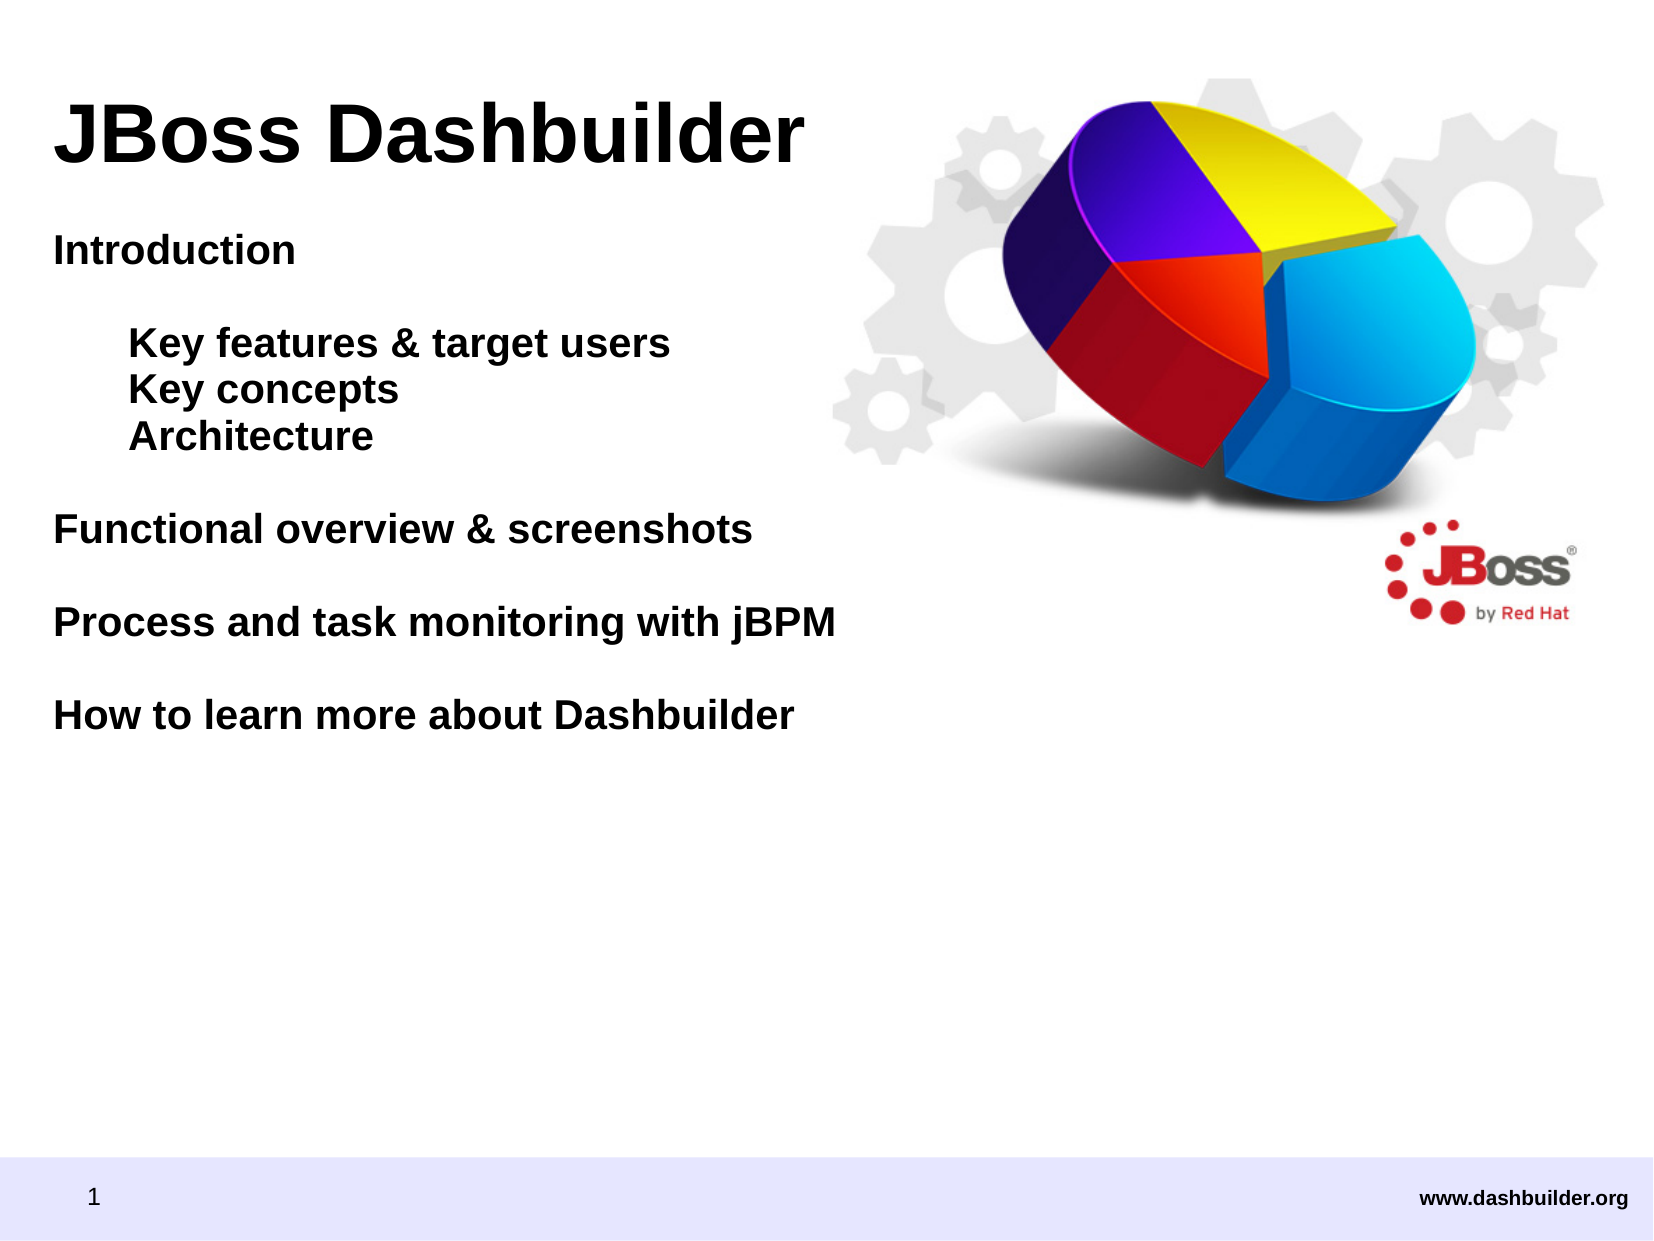

# JBoss Dashbuilder Introduction Key features & target users Key concepts Architecture Functional overview & screenshots Process and task monitoring with jBPM How to learn more about Dashbuilder